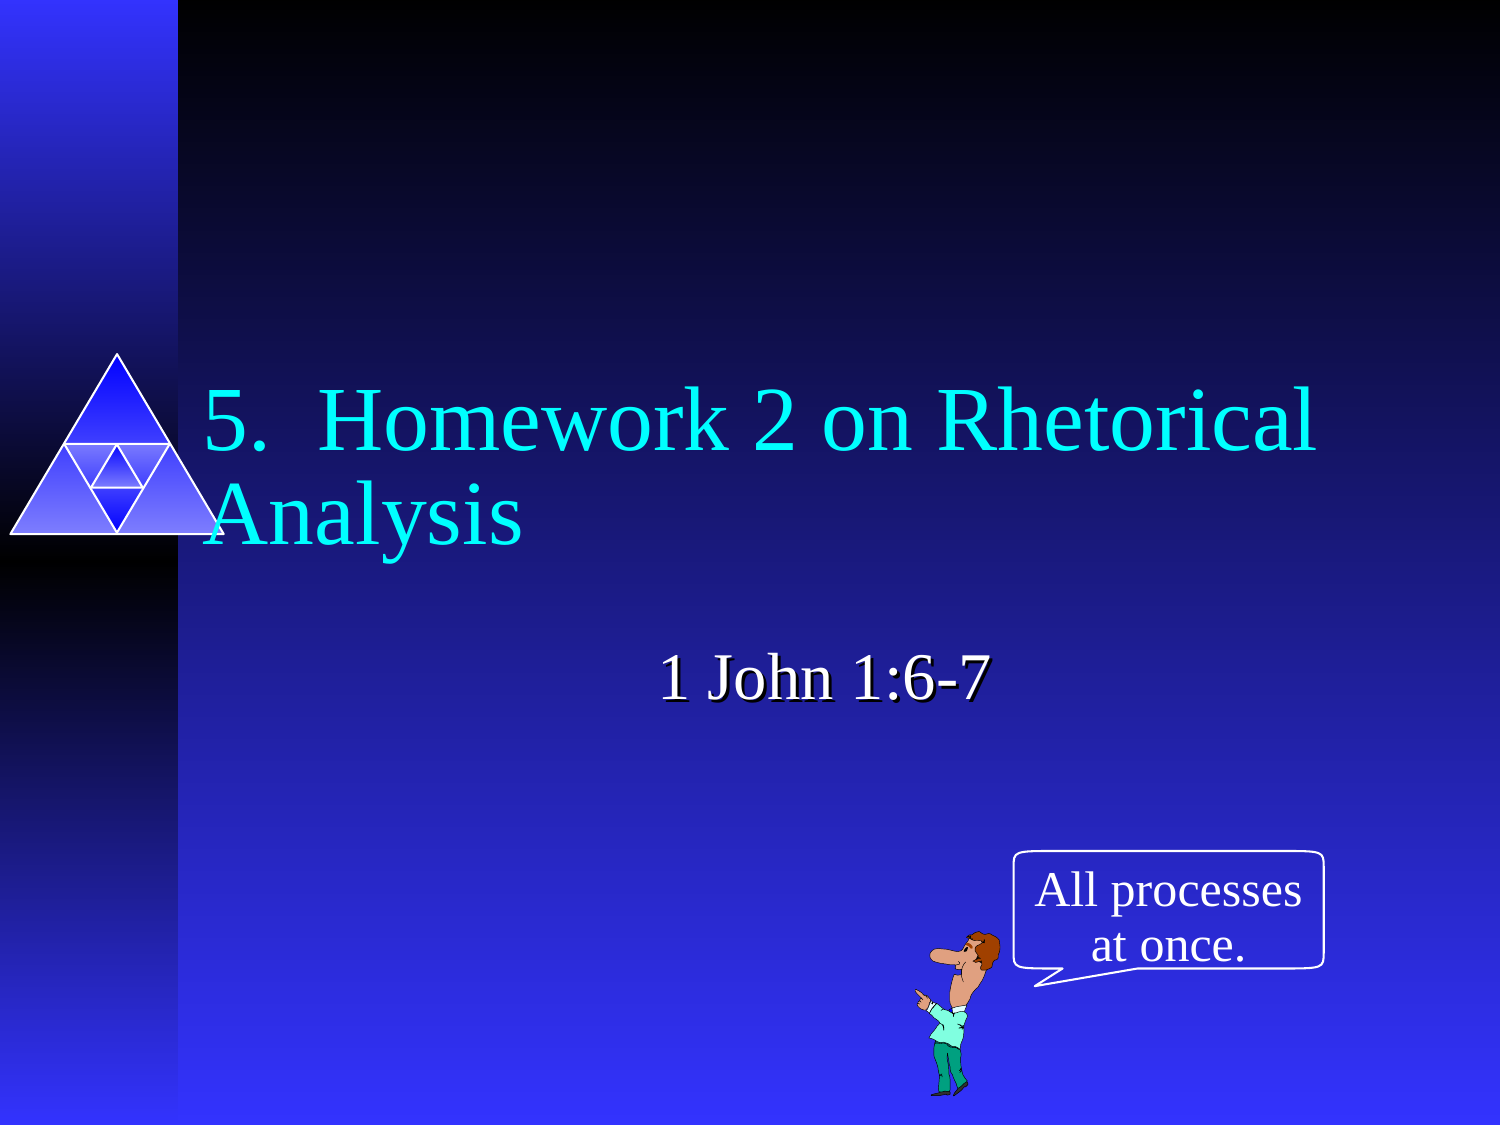

# 5. Homework 2 on Rhetorical Analysis
1 John 1:6-7
All processes
at once.